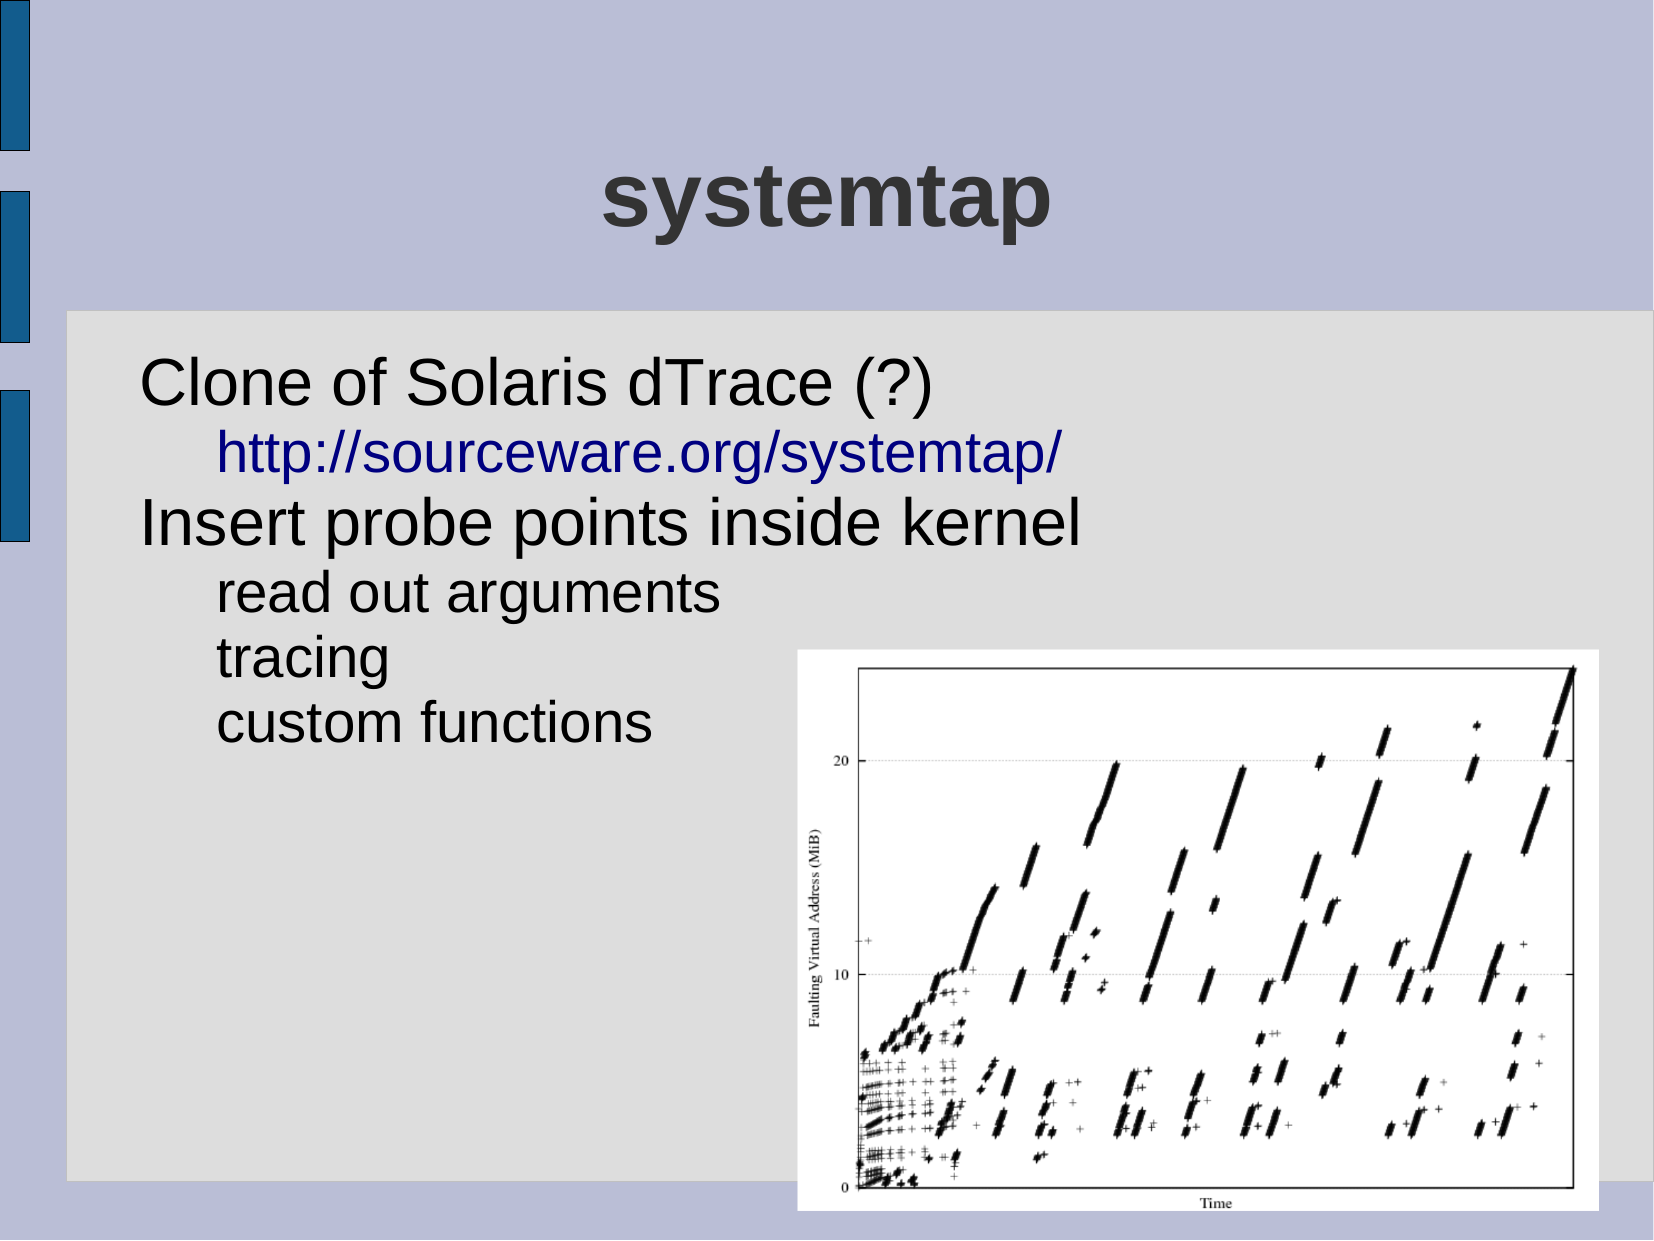

# systemtap
Clone of Solaris dTrace (?)
http://sourceware.org/systemtap/
Insert probe points inside kernel
read out arguments
tracing
custom functions